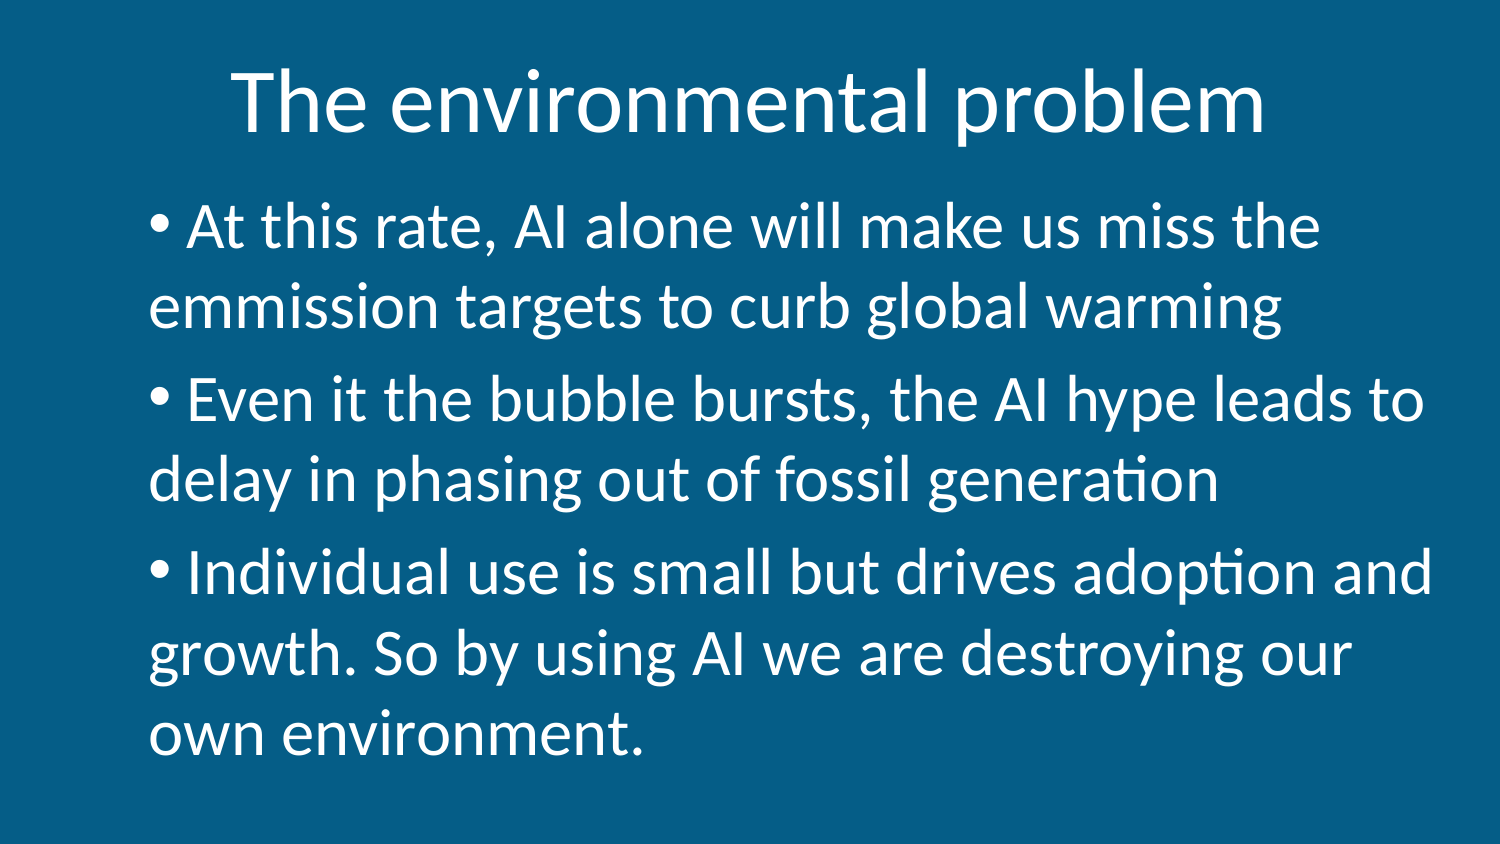

# The environmental problem
 At this rate, AI alone will make us miss the emmission targets to curb global warming
 Even it the bubble bursts, the AI hype leads to delay in phasing out of fossil generation
 Individual use is small but drives adoption and growth. So by using AI we are destroying our own environment.